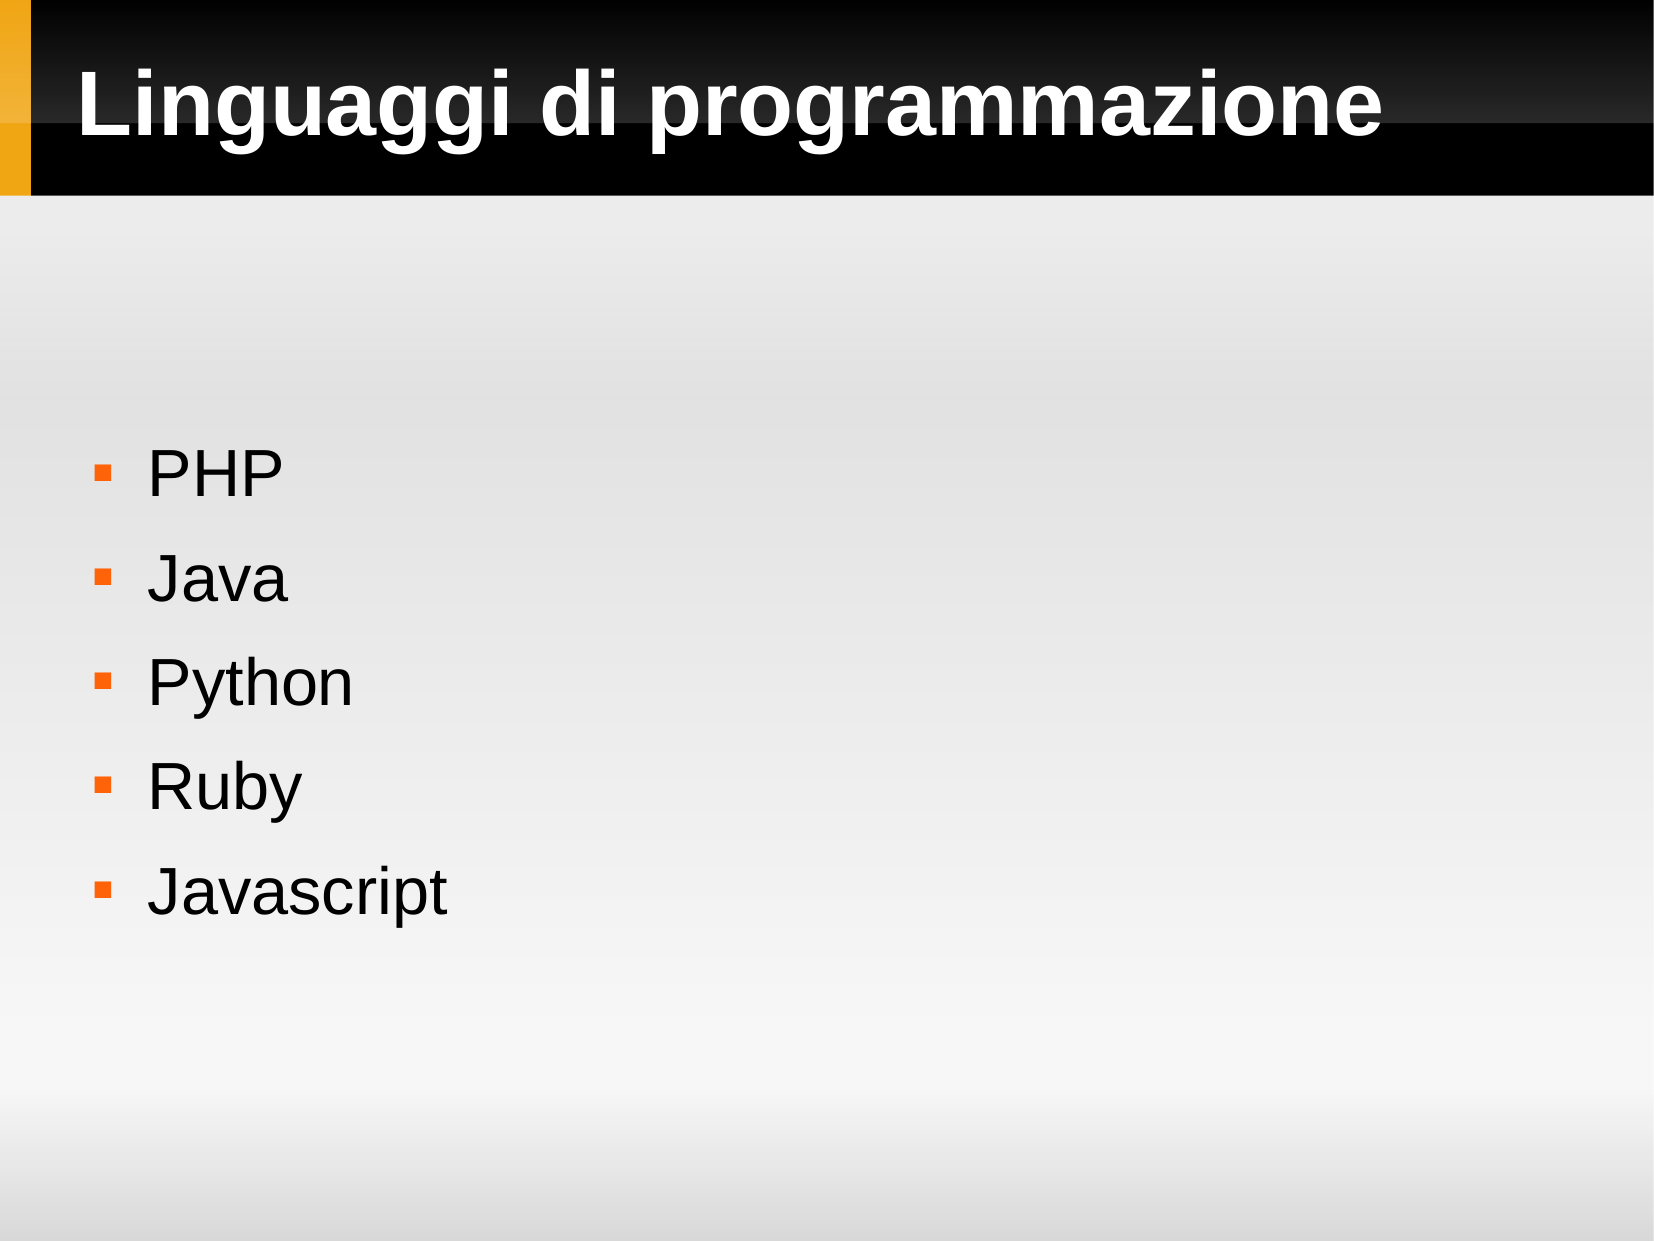

# Linguaggi di programmazione
PHP
Java
Python
Ruby
Javascript